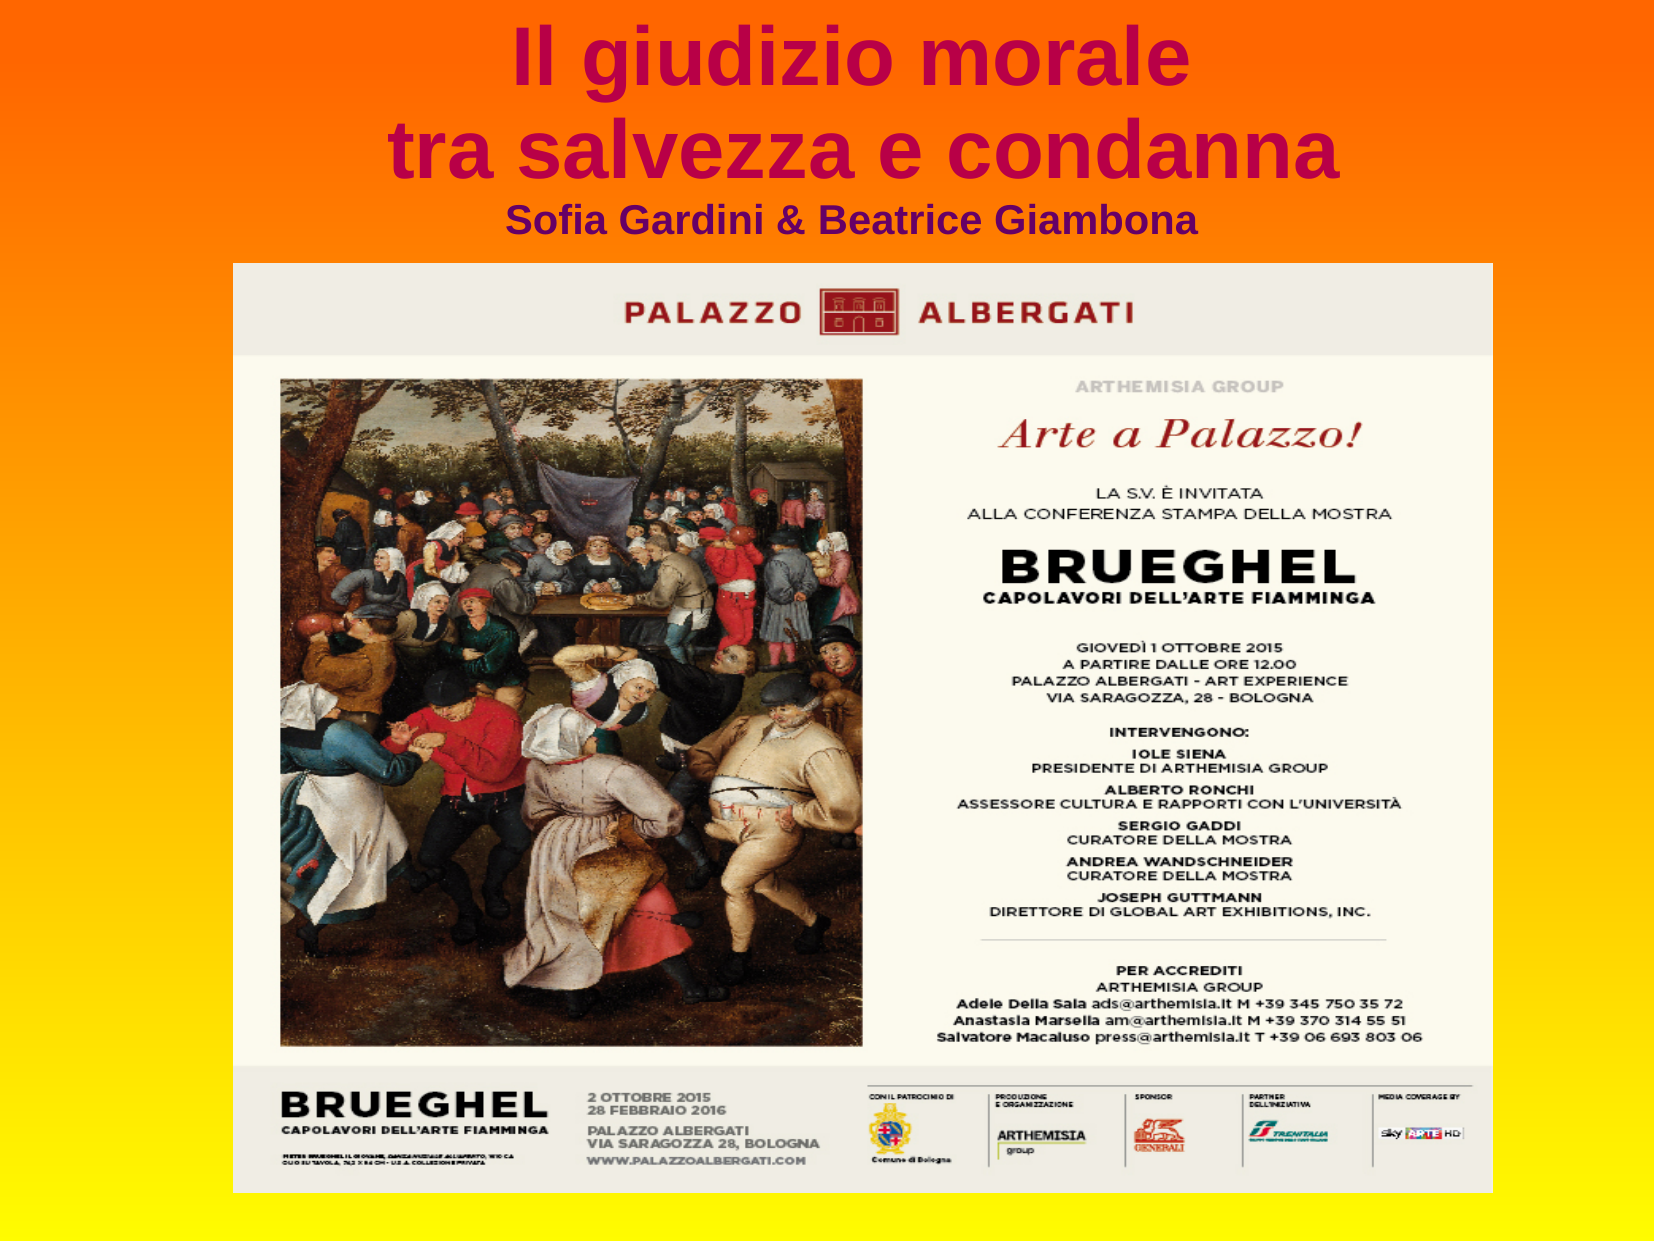

#
Il giudizio morale
 tra salvezza e condanna
Sofia Gardini & Beatrice Giambona